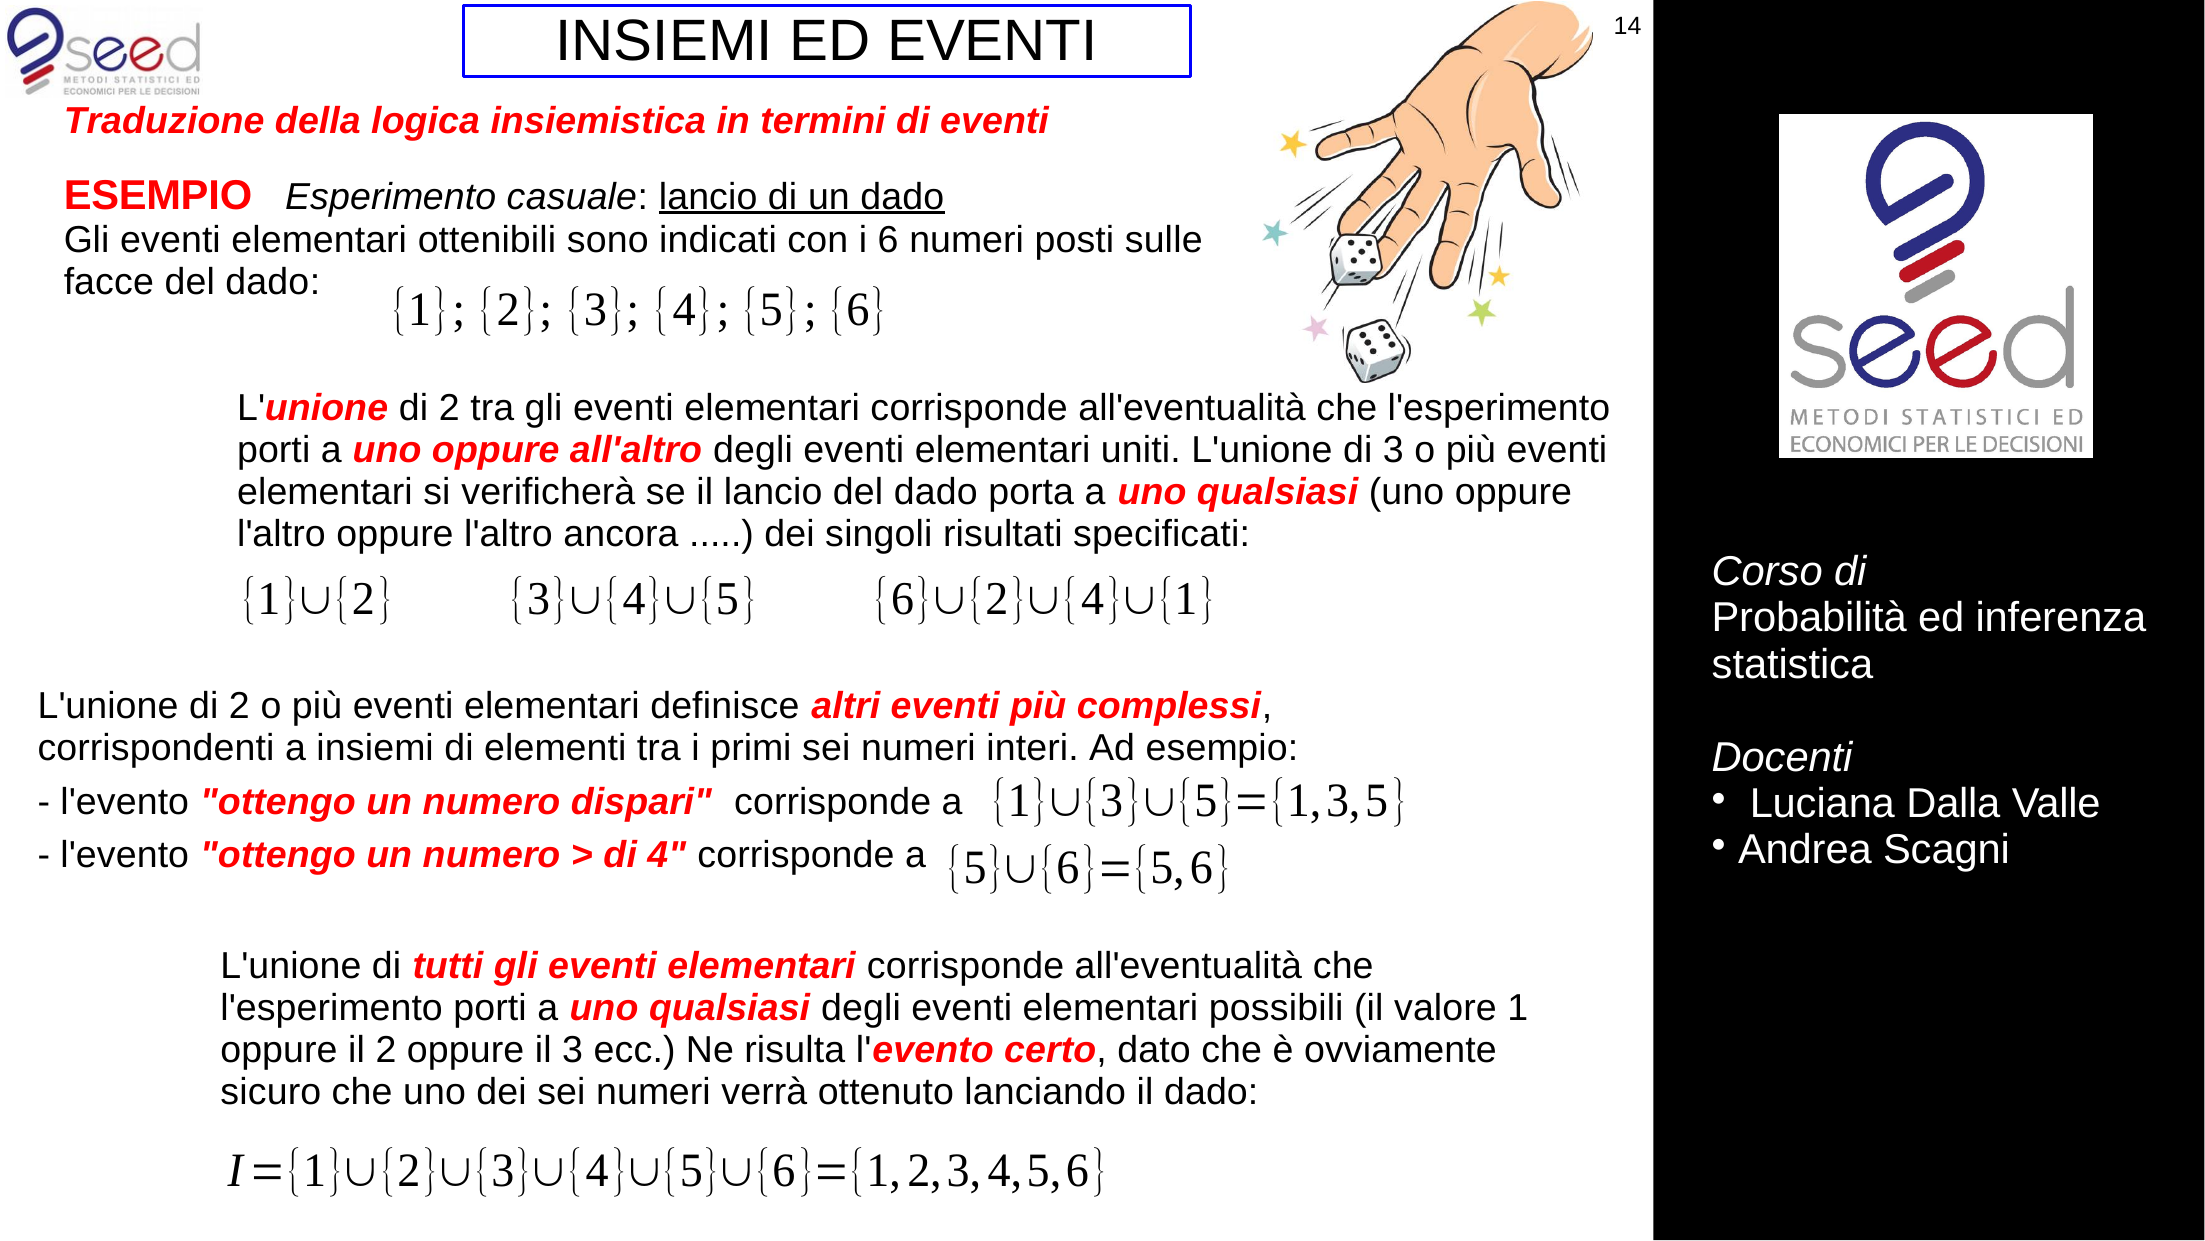

INSIEMI ED EVENTI
Traduzione della logica insiemistica in termini di eventi
ESEMPIO	Esperimento casuale: lancio di un dado
Gli eventi elementari ottenibili sono indicati con i 6 numeri posti sulle facce del dado:
L'unione di 2 tra gli eventi elementari corrisponde all'eventualità che l'esperimento porti a uno oppure all'altro degli eventi elementari uniti. L'unione di 3 o più eventi elementari si verificherà se il lancio del dado porta a uno qualsiasi (uno oppure l'altro oppure l'altro ancora .....) dei singoli risultati specificati:
L'unione di 2 o più eventi elementari definisce altri eventi più complessi, corrispondenti a insiemi di elementi tra i primi sei numeri interi. Ad esempio:
- l'evento "ottengo un numero dispari" corrisponde a
- l'evento "ottengo un numero > di 4" corrisponde a
L'unione di tutti gli eventi elementari corrisponde all'eventualità che l'esperimento porti a uno qualsiasi degli eventi elementari possibili (il valore 1 oppure il 2 oppure il 3 ecc.) Ne risulta l'evento certo, dato che è ovviamente sicuro che uno dei sei numeri verrà ottenuto lanciando il dado: